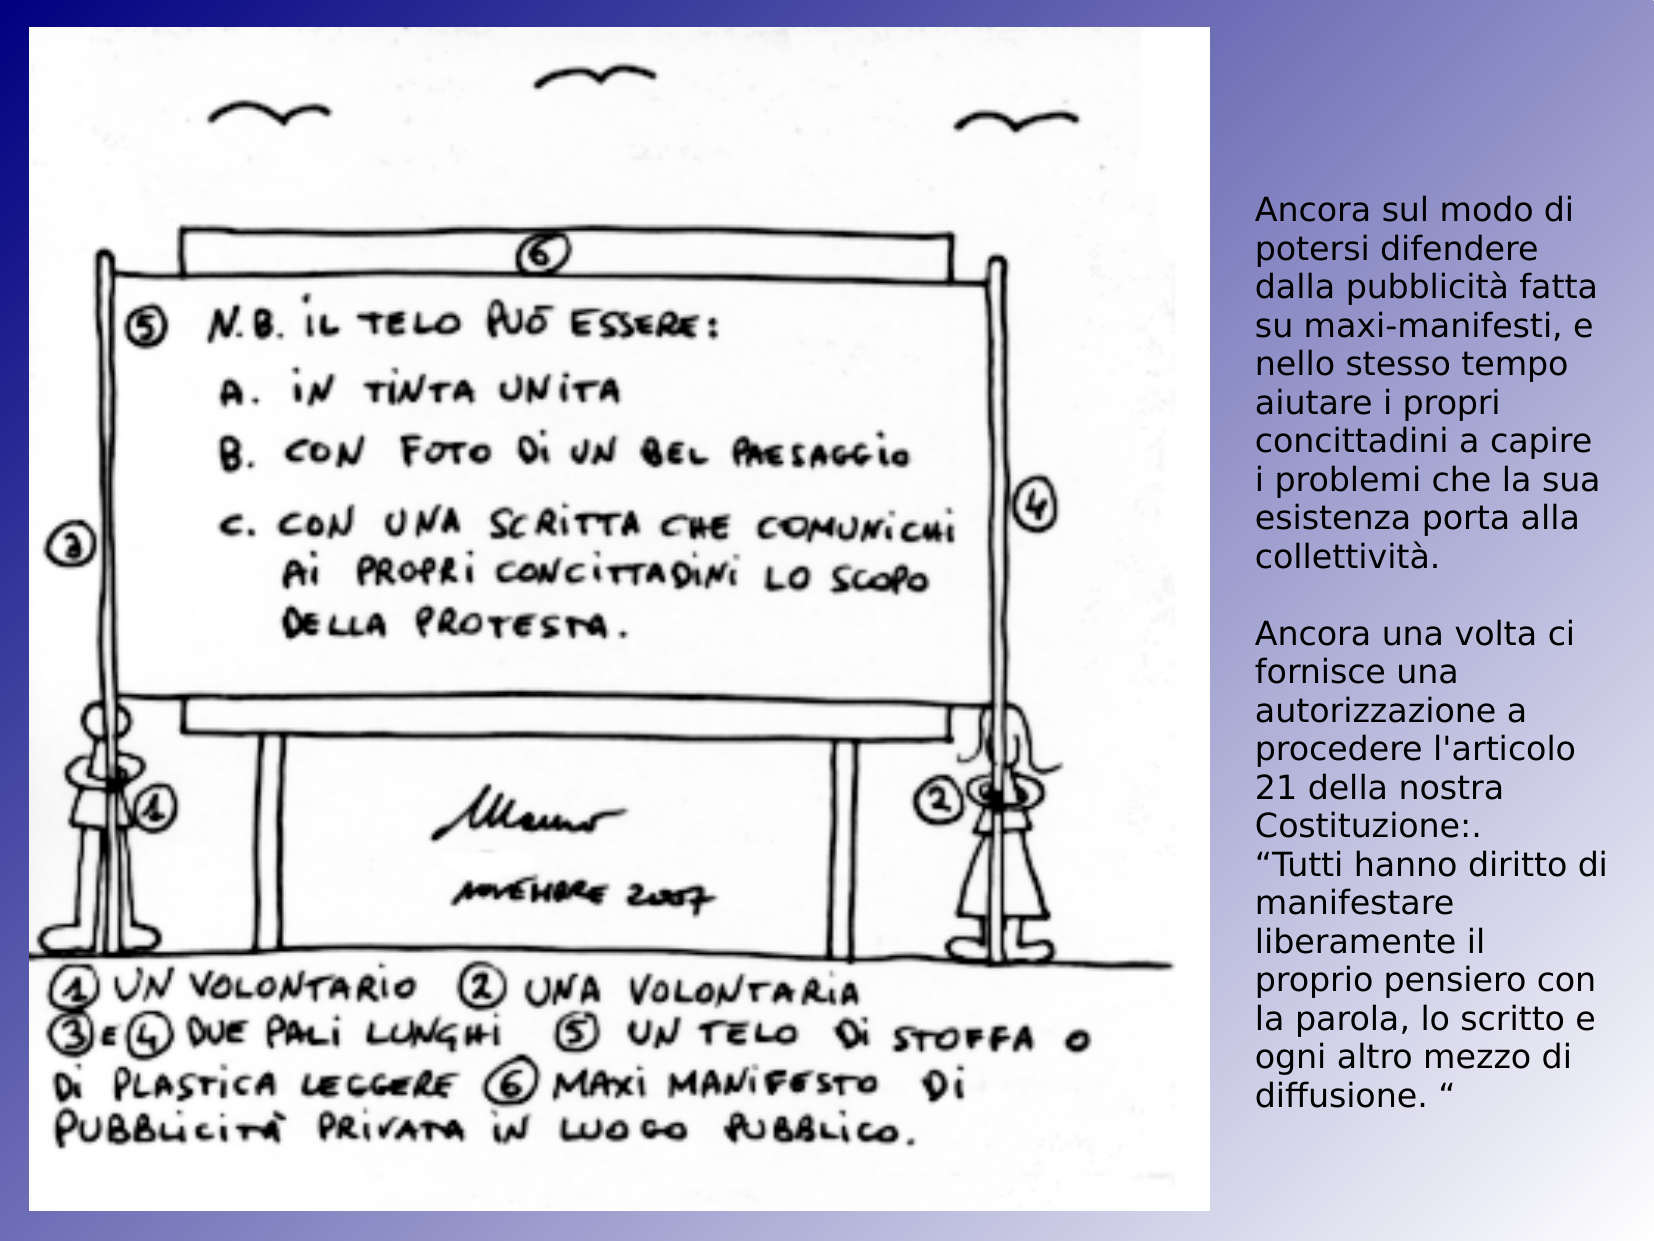

Ancora sul modo di potersi difendere dalla pubblicità fatta su maxi-manifesti, e nello stesso tempo aiutare i propri concittadini a capire i problemi che la sua esistenza porta alla collettività.
Ancora una volta ci fornisce una autorizzazione a procedere l'articolo 21 della nostra Costituzione:.
“Tutti hanno diritto di manifestare liberamente il proprio pensiero con la parola, lo scritto e ogni altro mezzo di diffusione. “